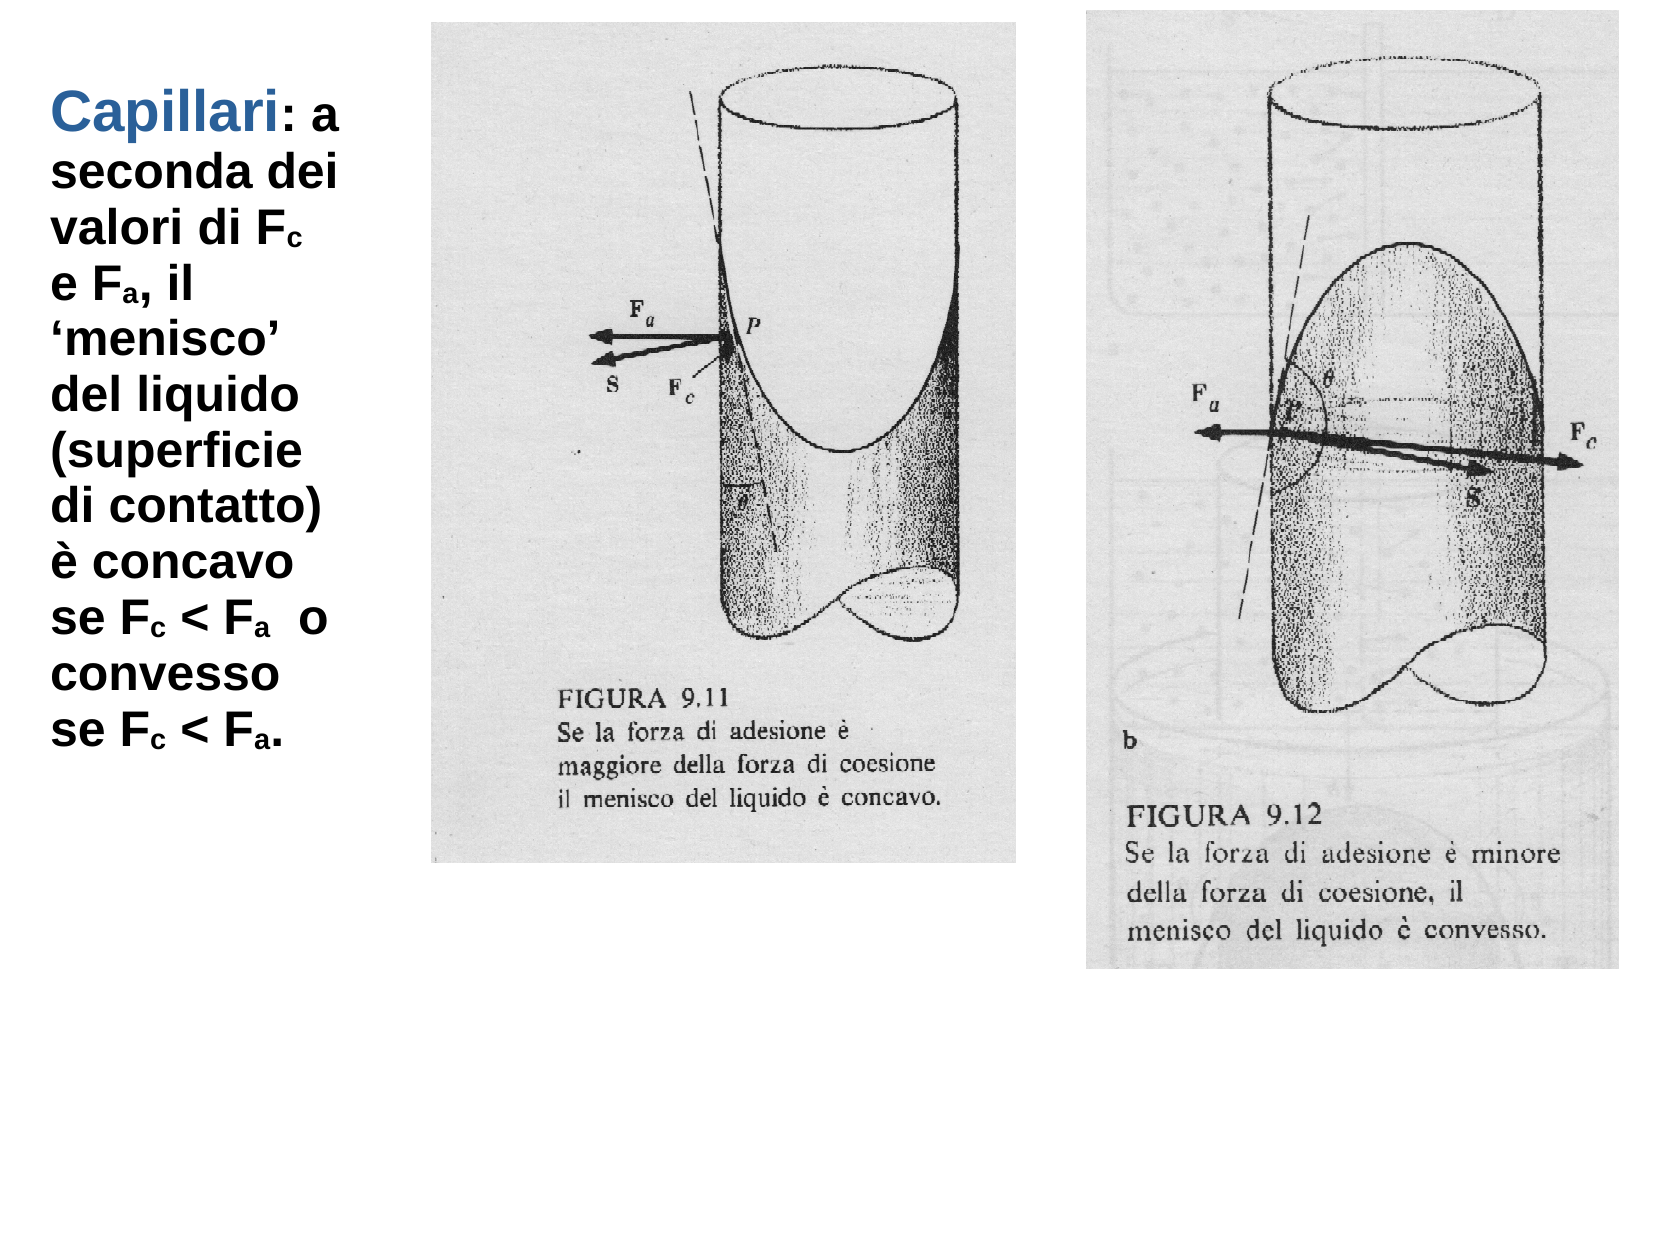

Capillari: a seconda dei valori di Fc e Fa, il ‘menisco’ del liquido (superficie di contatto) è concavo se Fc < Fa o convesso se Fc < Fa.